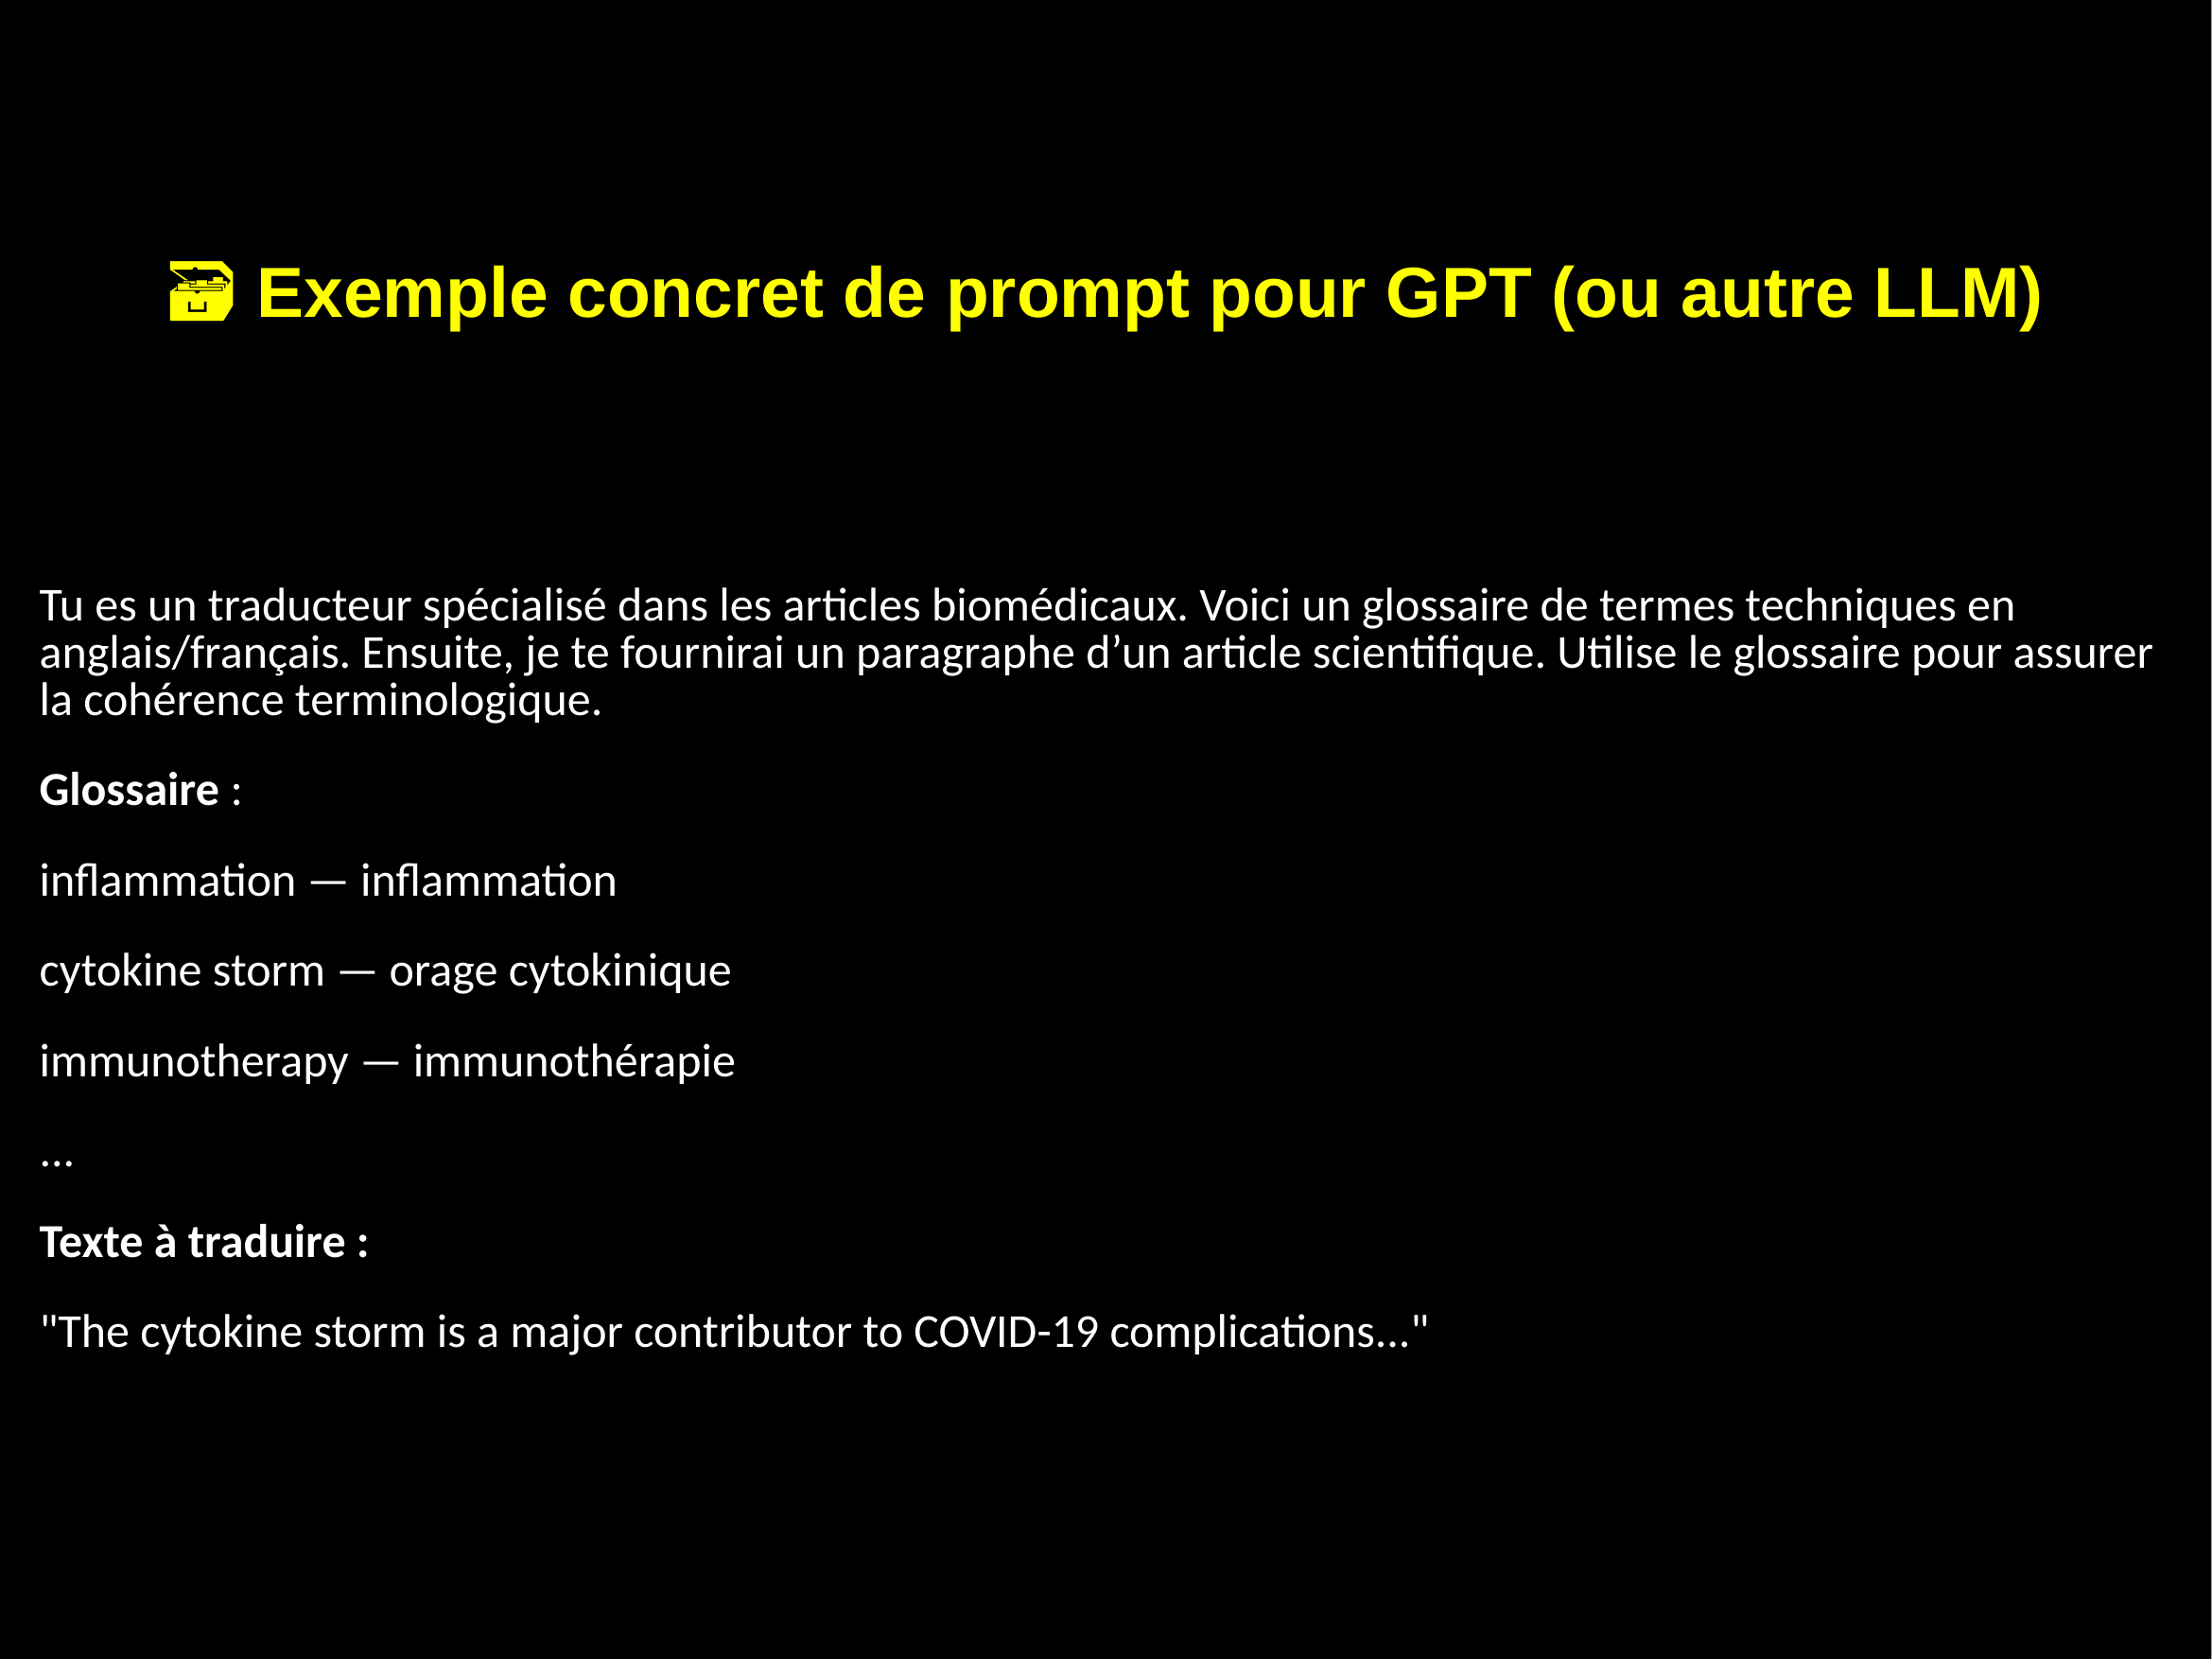

# 🗃️ Exemple concret de prompt pour GPT (ou autre LLM)
Tu es un traducteur spécialisé dans les articles biomédicaux. Voici un glossaire de termes techniques en anglais/français. Ensuite, je te fournirai un paragraphe d’un article scientifique. Utilise le glossaire pour assurer la cohérence terminologique.
Glossaire :
inflammation — inflammation
cytokine storm — orage cytokinique
immunotherapy — immunothérapie
...
Texte à traduire :
"The cytokine storm is a major contributor to COVID-19 complications..."